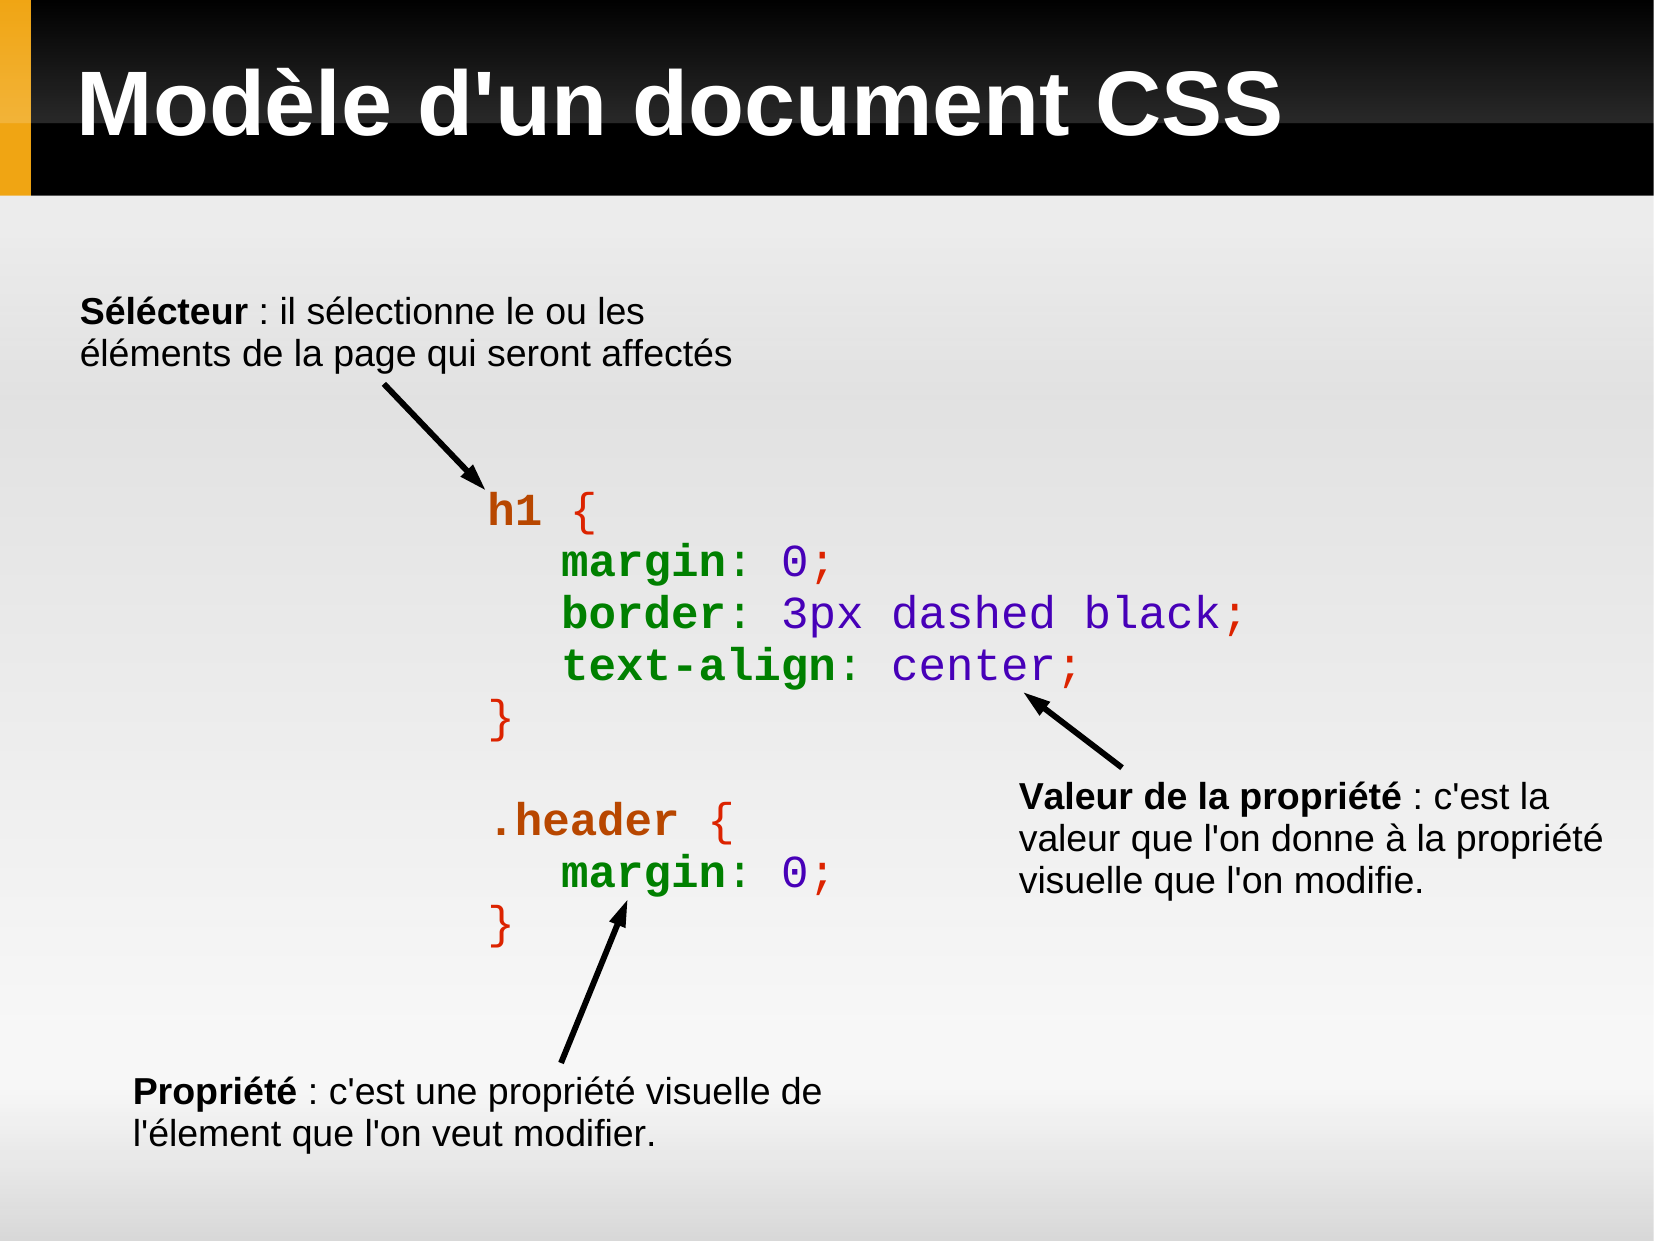

# Modèle d'un document CSS
h1 {
	margin: 0;
	border: 3px dashed black;
	text-align: center;
}
.header {
	margin: 0;
}
Sélécteur : il sélectionne le ou les éléments de la page qui seront affectés
Valeur de la propriété : c'est la valeur que l'on donne à la propriété visuelle que l'on modifie.
Propriété : c'est une propriété visuelle de l'élement que l'on veut modifier.